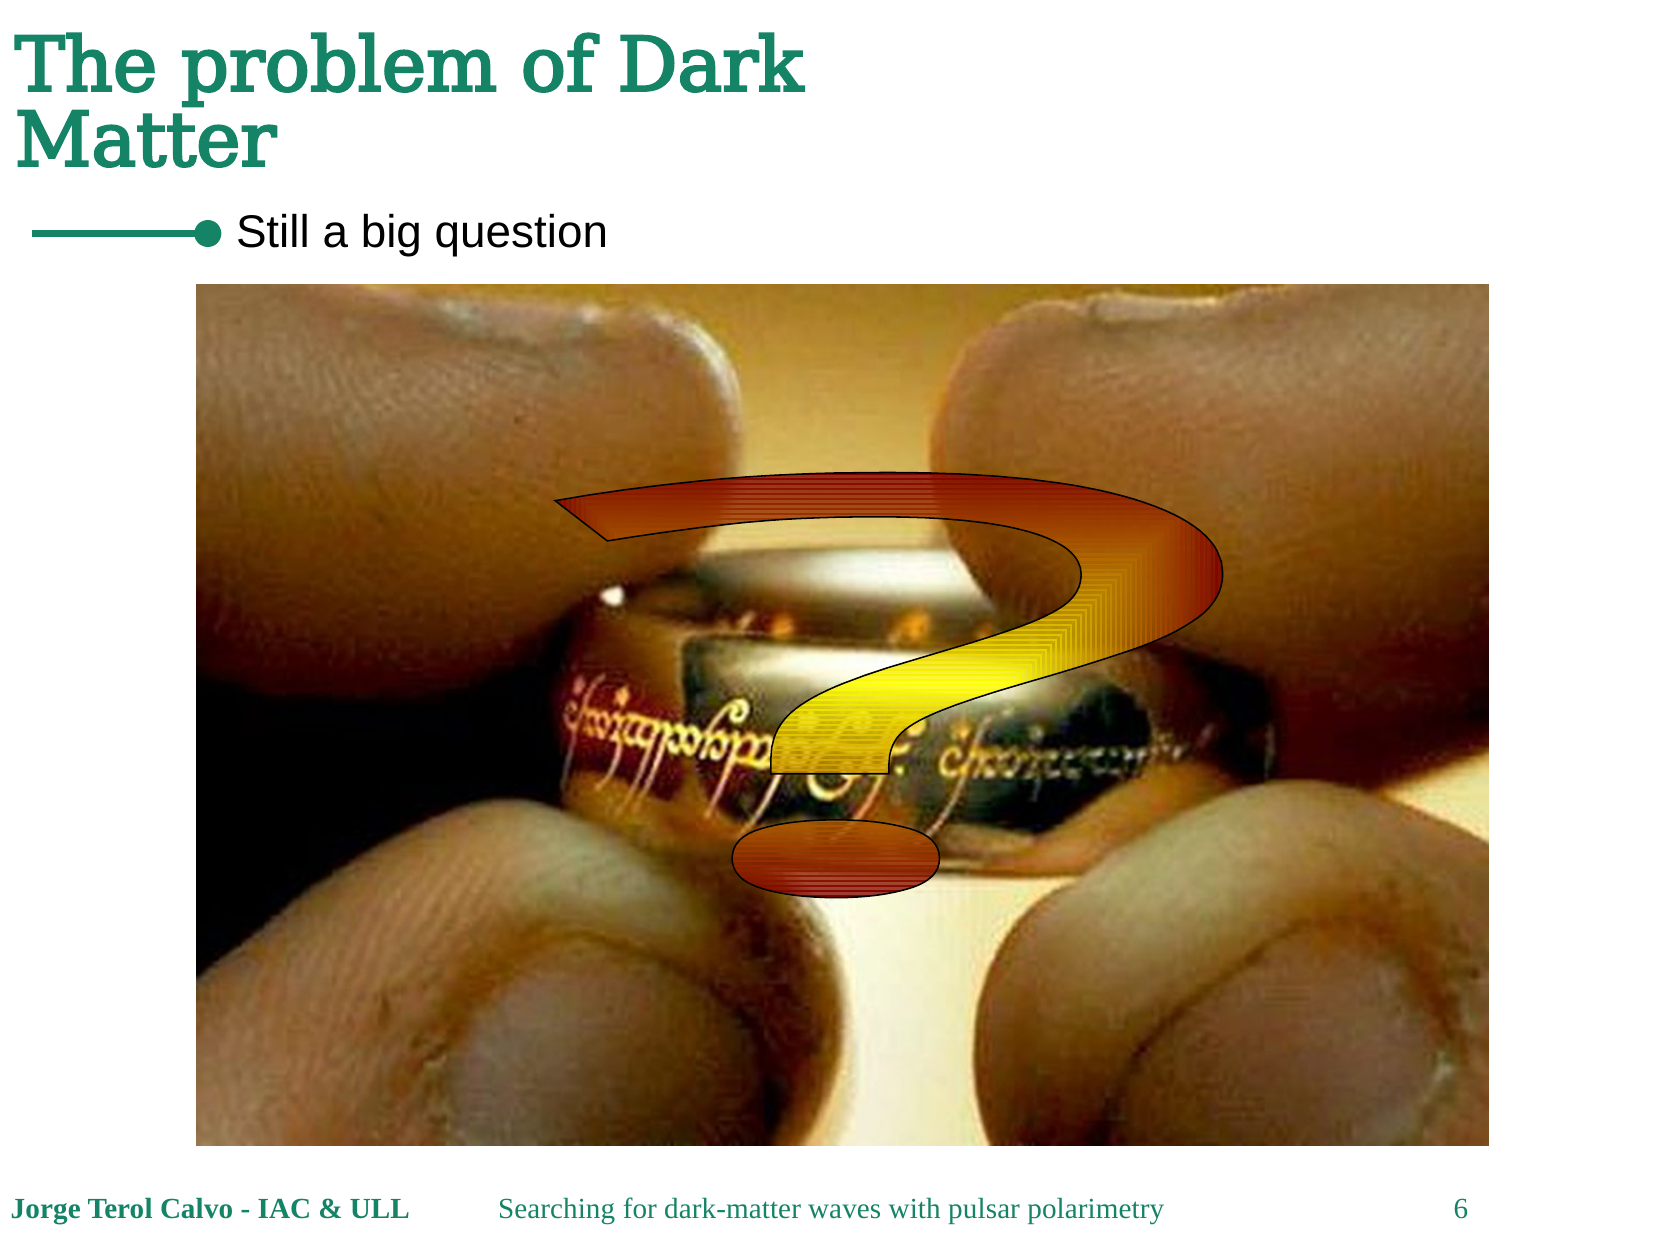

The problem of Dark Matter
Still a big question
?
Jorge Terol Calvo - IAC & ULL
Searching for dark-matter waves with pulsar polarimetry
6